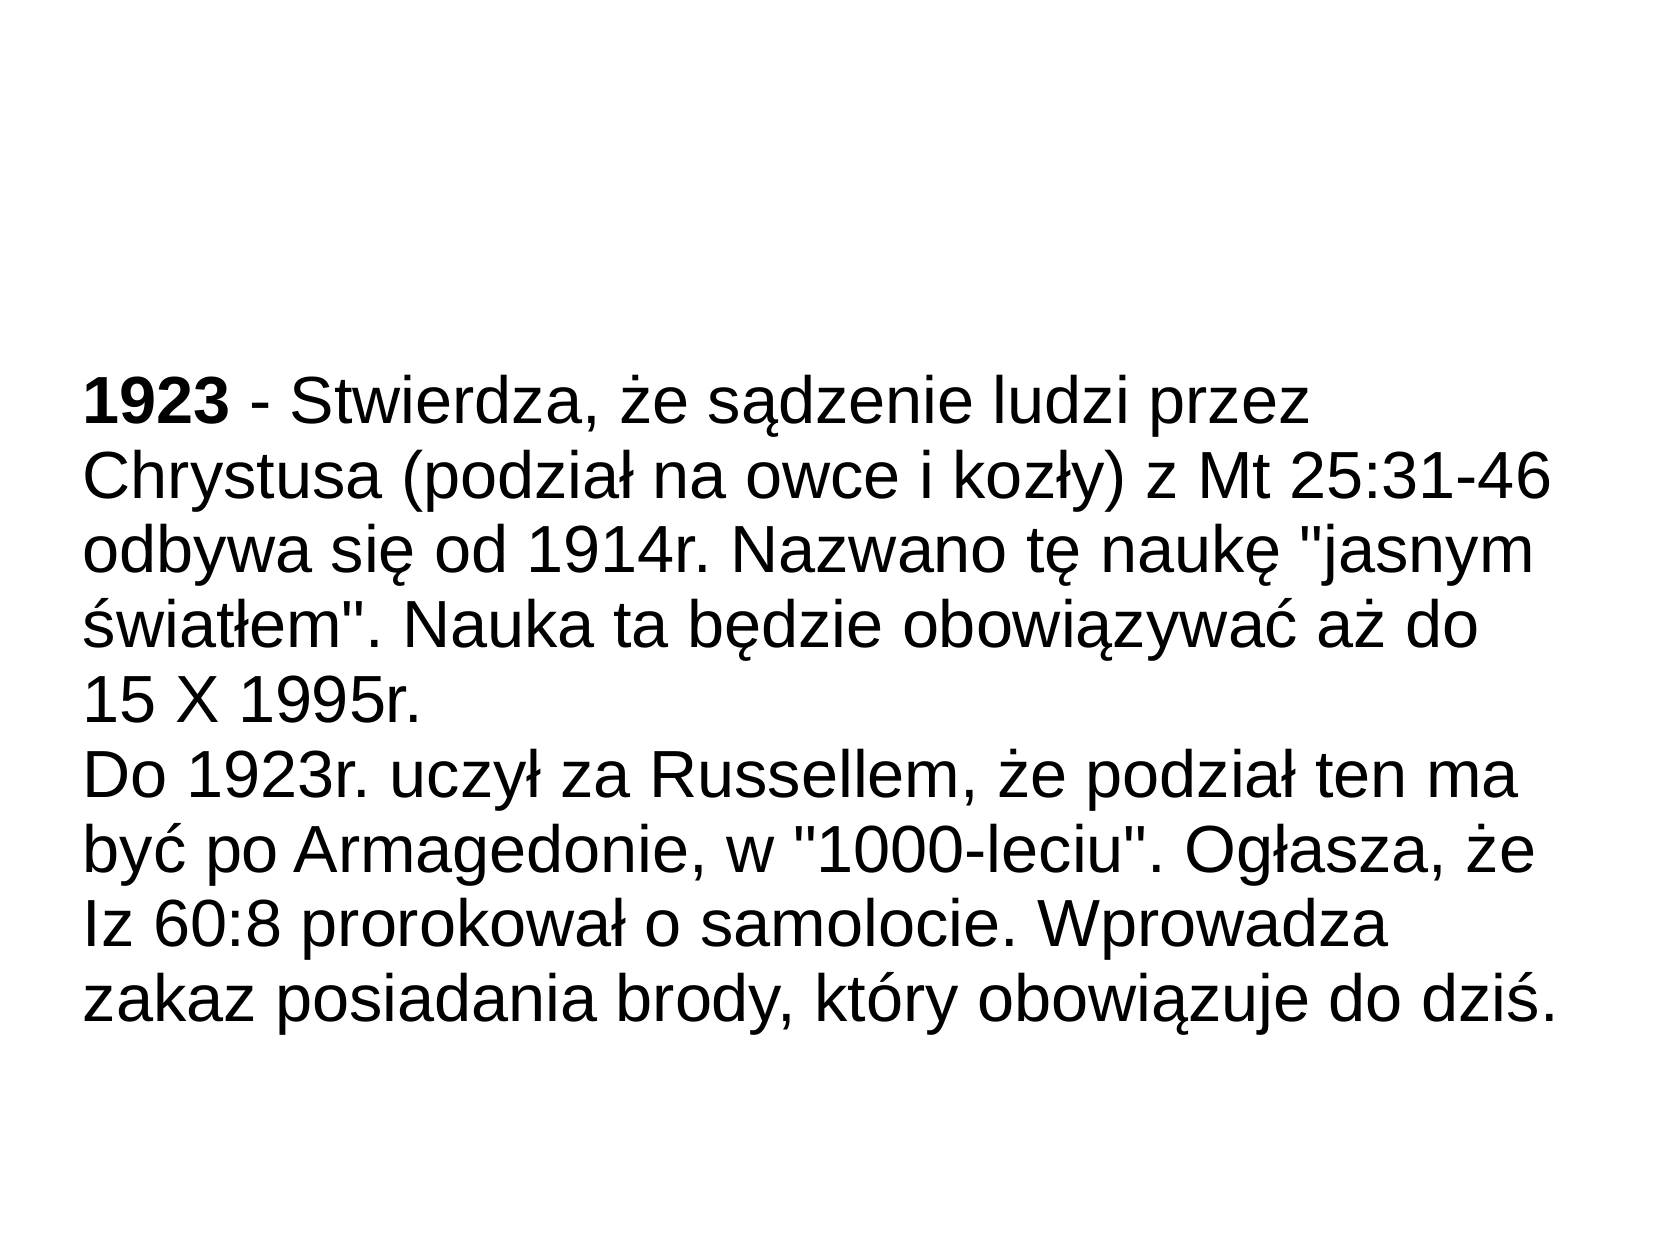

#
1923 - Stwierdza, że sądzenie ludzi przez Chrystusa (podział na owce i kozły) z Mt 25:31-46 odbywa się od 1914r. Nazwano tę naukę "jasnym światłem". Nauka ta będzie obowiązywać aż do 15 X 1995r.
Do 1923r. uczył za Russellem, że podział ten ma być po Armagedonie, w "1000-leciu". Ogłasza, że Iz 60:8 prorokował o samolocie. Wprowadza zakaz posiadania brody, który obowiązuje do dziś.